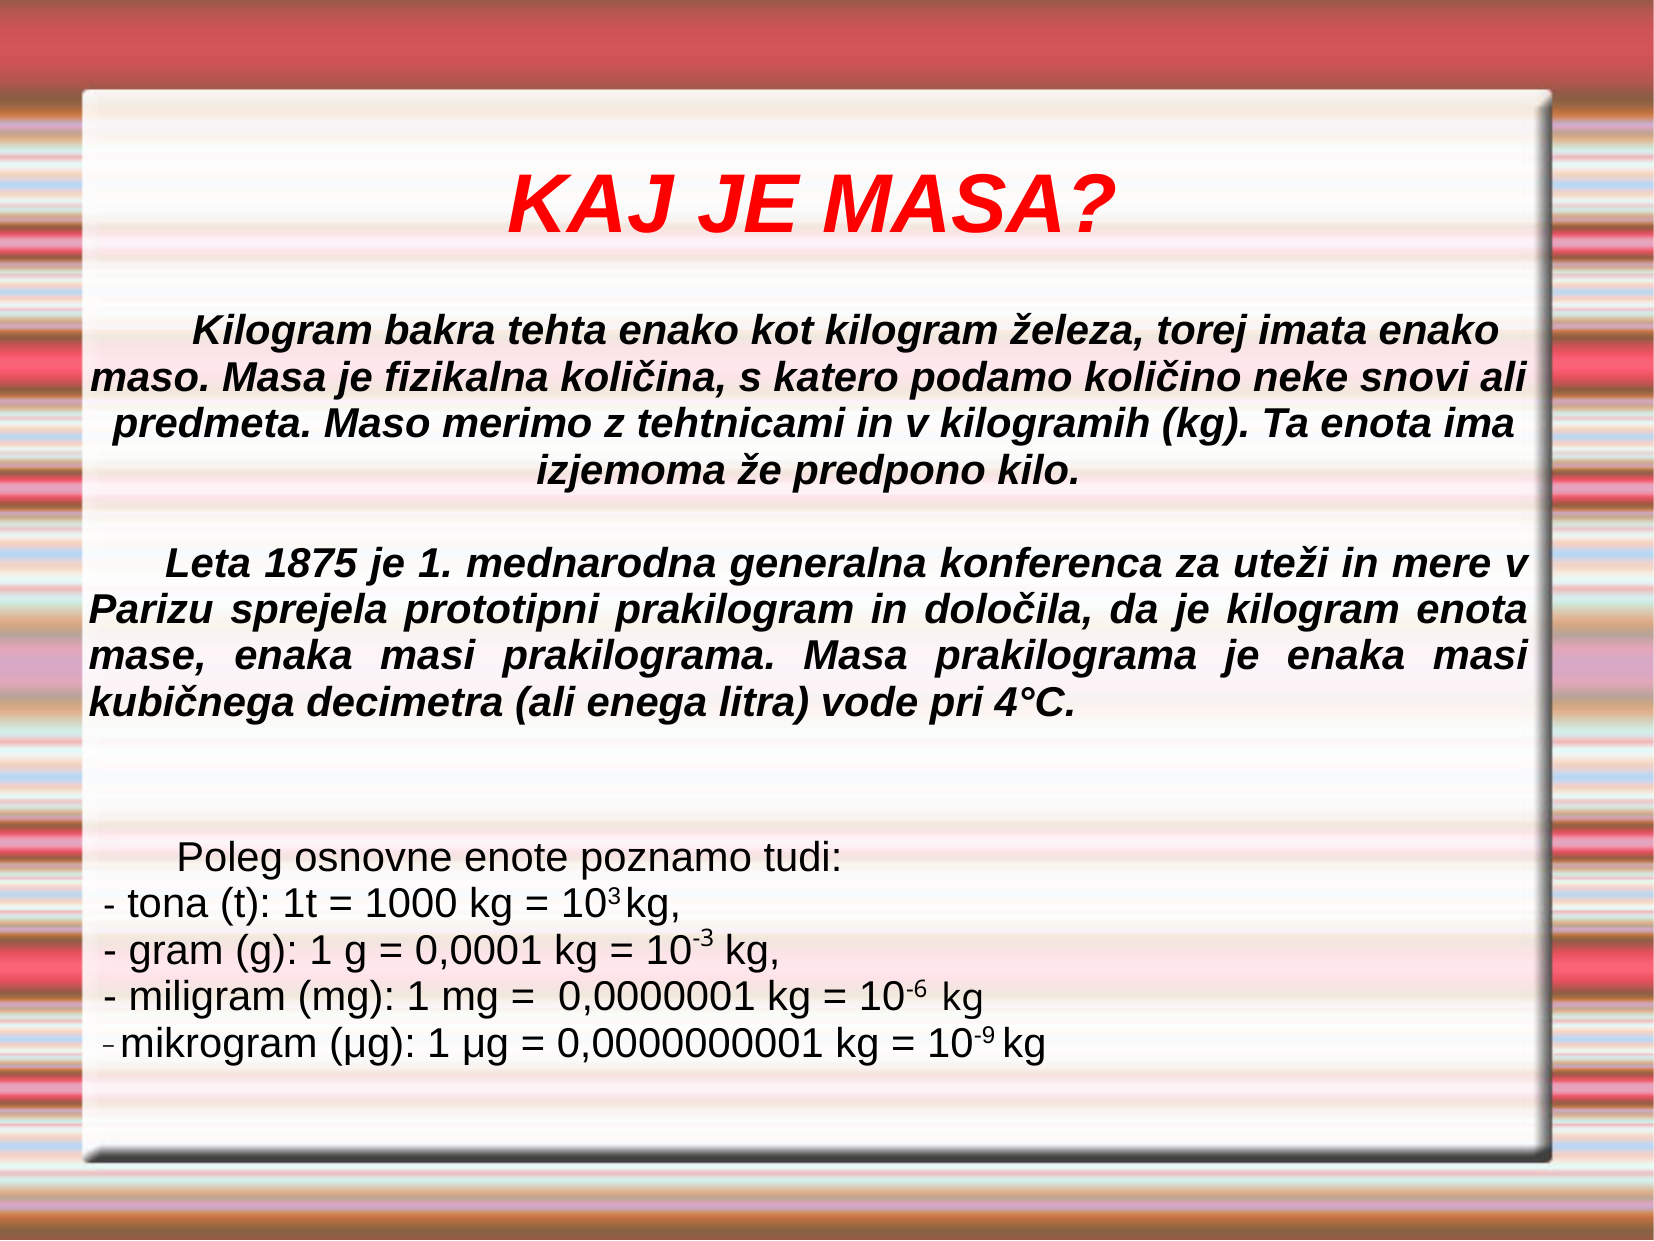

# KAJ JE MASA?
	Kilogram bakra tehta enako kot kilogram železa, torej imata enako maso. Masa je fizikalna količina, s katero podamo količino neke snovi ali predmeta. Maso merimo z tehtnicami in v kilogramih (kg). Ta enota ima izjemoma že predpono kilo.
 	Leta 1875 je 1. mednarodna generalna konferenca za uteži in mere v Parizu sprejela prototipni prakilogram in določila, da je kilogram enota mase, enaka masi prakilograma. Masa prakilograma je enaka masi kubičnega decimetra (ali enega litra) vode pri 4°C.
	Poleg osnovne enote poznamo tudi:
- tona (t): 1t = 1000 kg = 103 kg,
- gram (g): 1 g = 0,0001 kg = 10-3 kg,
- miligram (mg): 1 mg = 0,0000001 kg = 10-6 kg
_ mikrogram (μg): 1 μg = 0,0000000001 kg = 10-9 kg